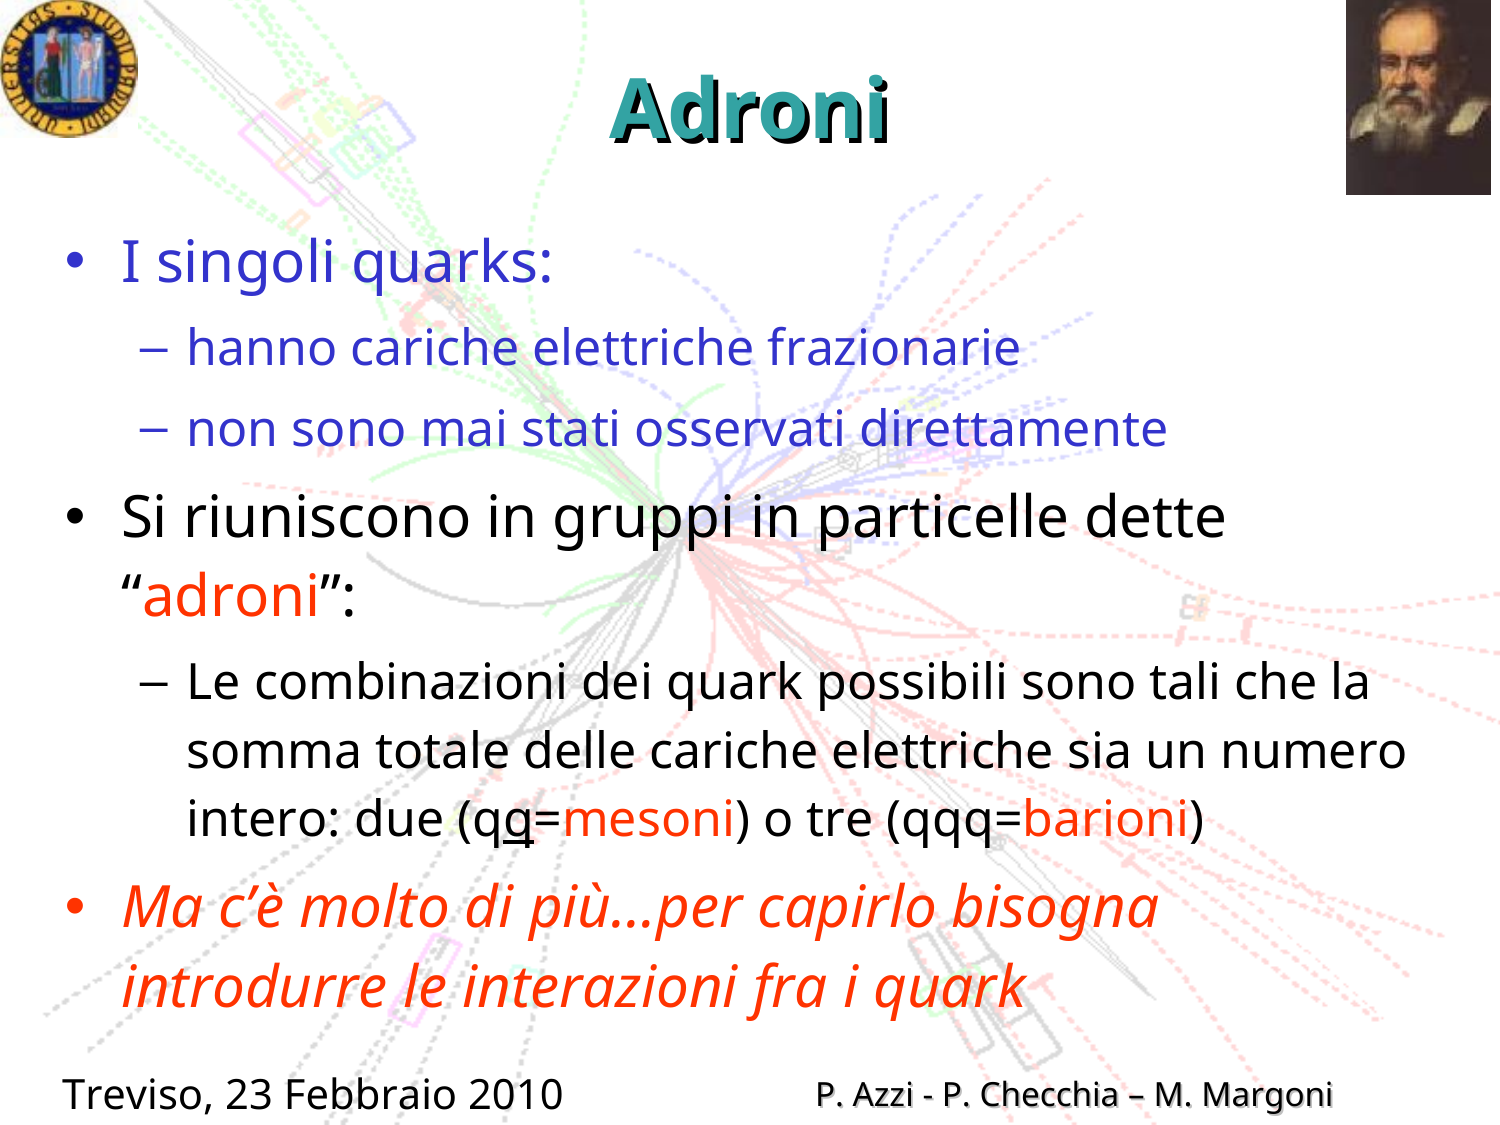

# Adroni
I singoli quarks:
hanno cariche elettriche frazionarie
non sono mai stati osservati direttamente
Si riuniscono in gruppi in particelle dette “adroni”:
Le combinazioni dei quark possibili sono tali che la somma totale delle cariche elettriche sia un numero intero: due (qq=mesoni) o tre (qqq=barioni)
Ma c’è molto di più…per capirlo bisogna introdurre le interazioni fra i quark